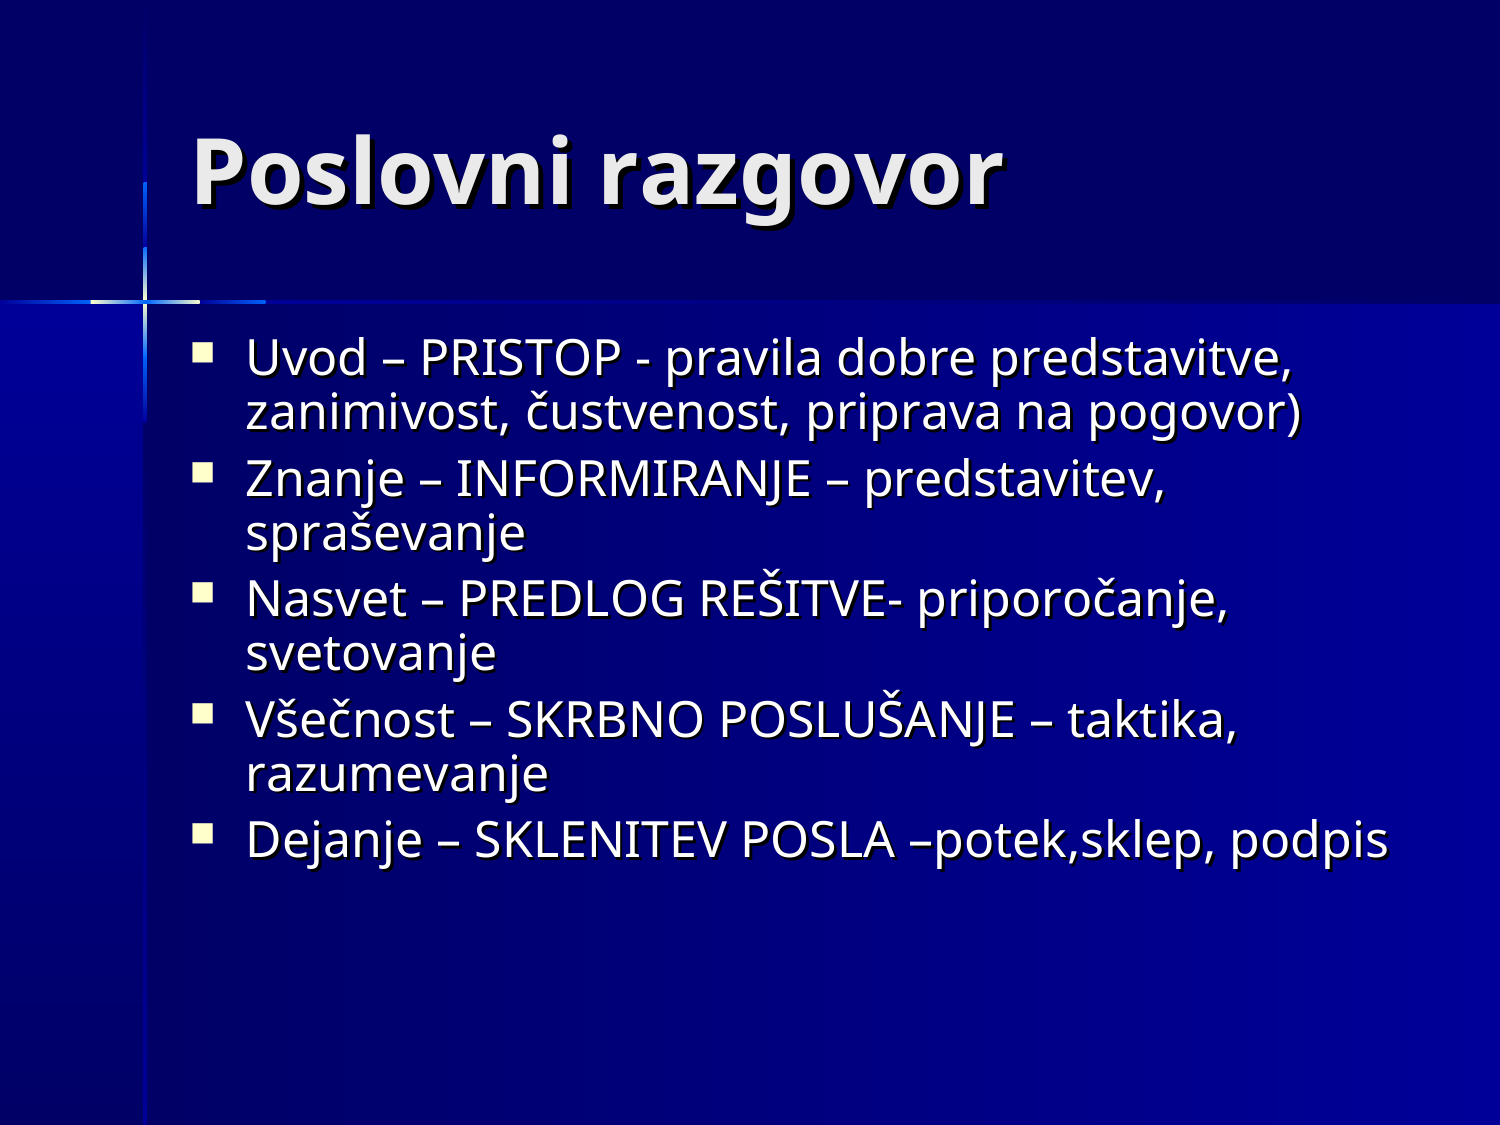

# Poslovni razgovor
Uvod – PRISTOP - pravila dobre predstavitve, zanimivost, čustvenost, priprava na pogovor)
Znanje – INFORMIRANJE – predstavitev, spraševanje
Nasvet – PREDLOG REŠITVE- priporočanje, svetovanje
Všečnost – SKRBNO POSLUŠANJE – taktika, razumevanje
Dejanje – SKLENITEV POSLA –potek,sklep, podpis